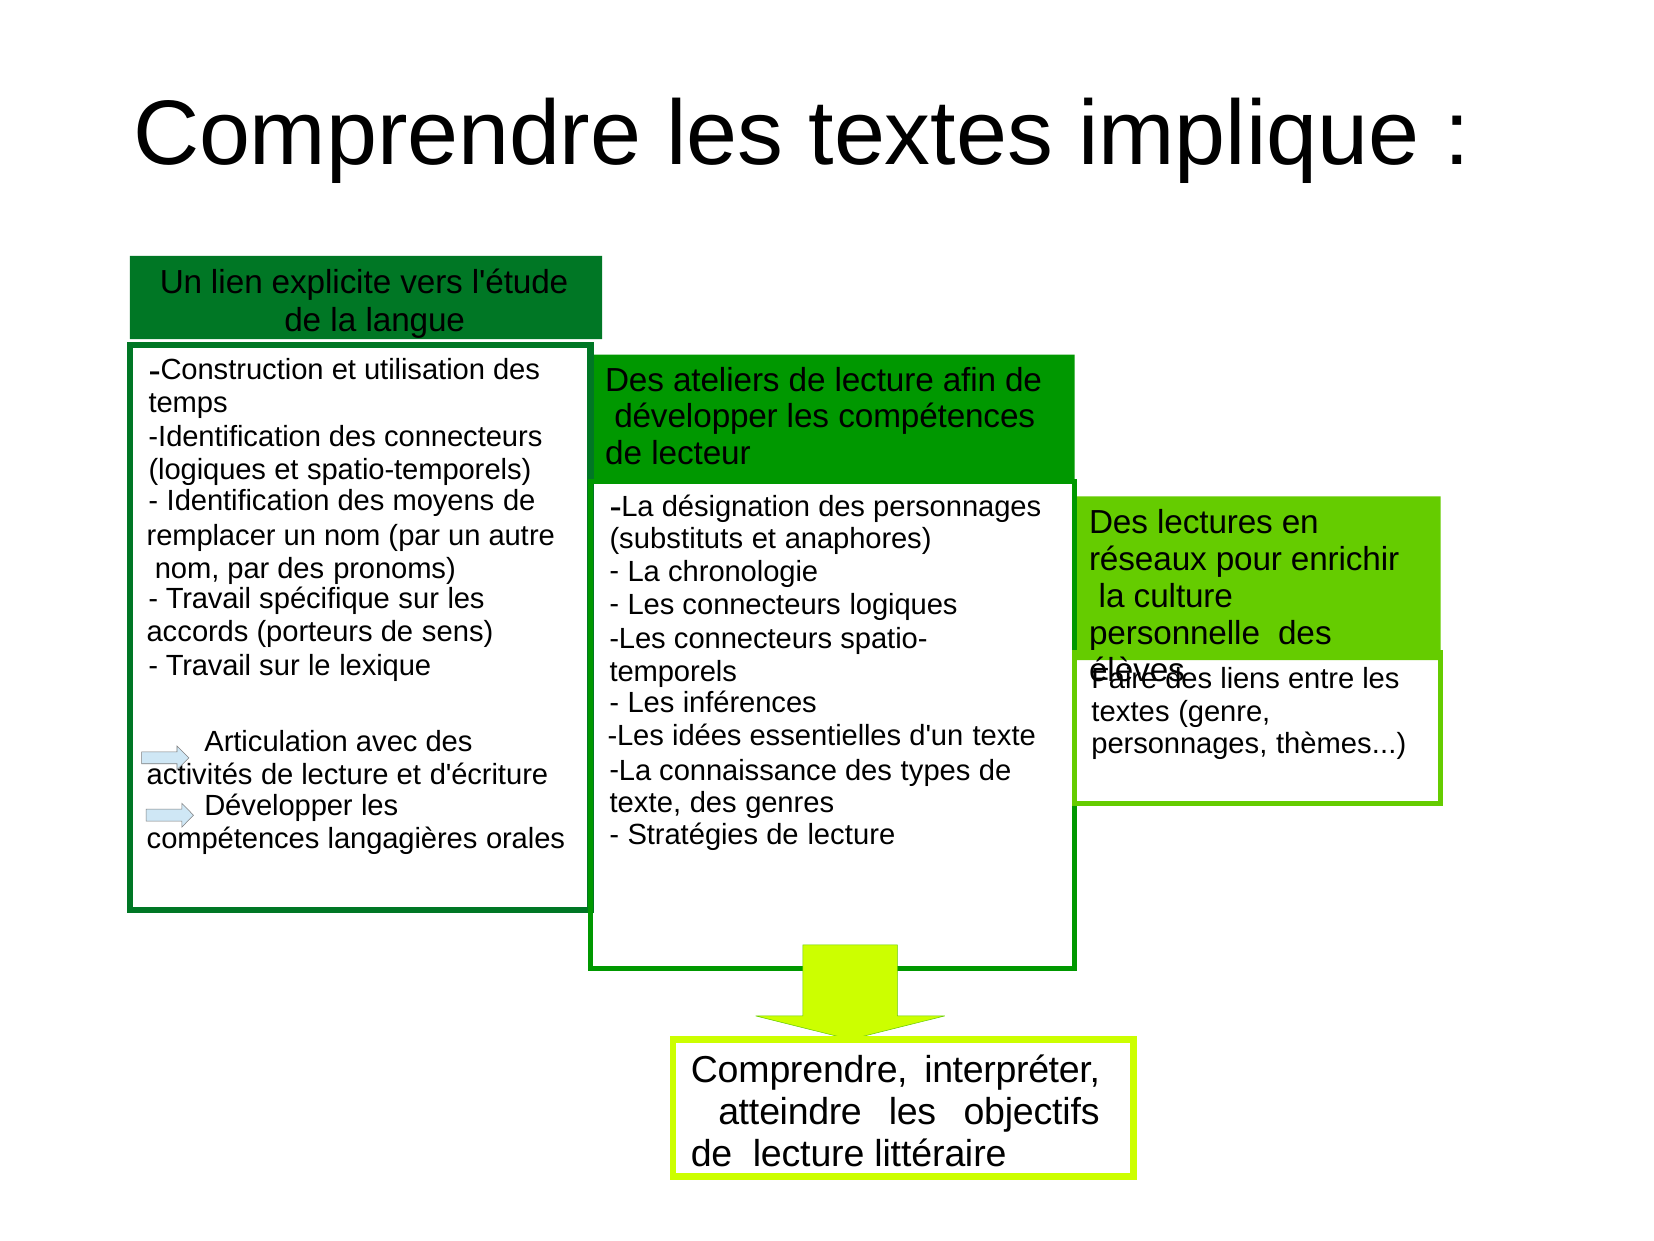

# Comprendre les textes implique :
Un lien explicite vers l'étude de la langue
Construction et utilisation des temps
Identification des connecteurs (logiques et spatio-temporels)
Identification des moyens de
remplacer un nom (par un autre nom, par des pronoms)
Travail spécifique sur les
accords (porteurs de sens)
Travail sur le lexique
Des ateliers de lecture afin de développer les compétences de lecteur
La désignation des personnages (substituts et anaphores)
La chronologie
Les connecteurs logiques
Les connecteurs spatio- temporels
Les inférences
-Les idées essentielles d'un texte
La connaissance des types de texte, des genres
Stratégies de lecture
Des lectures en réseaux pour enrichir la culture personnelle des élèves
Faire des liens entre les textes (genre, personnages, thèmes...)
Articulation avec des activités de lecture et d'écriture
Développer les
compétences langagières orales
Comprendre, interpréter, atteindre les objectifs de lecture littéraire